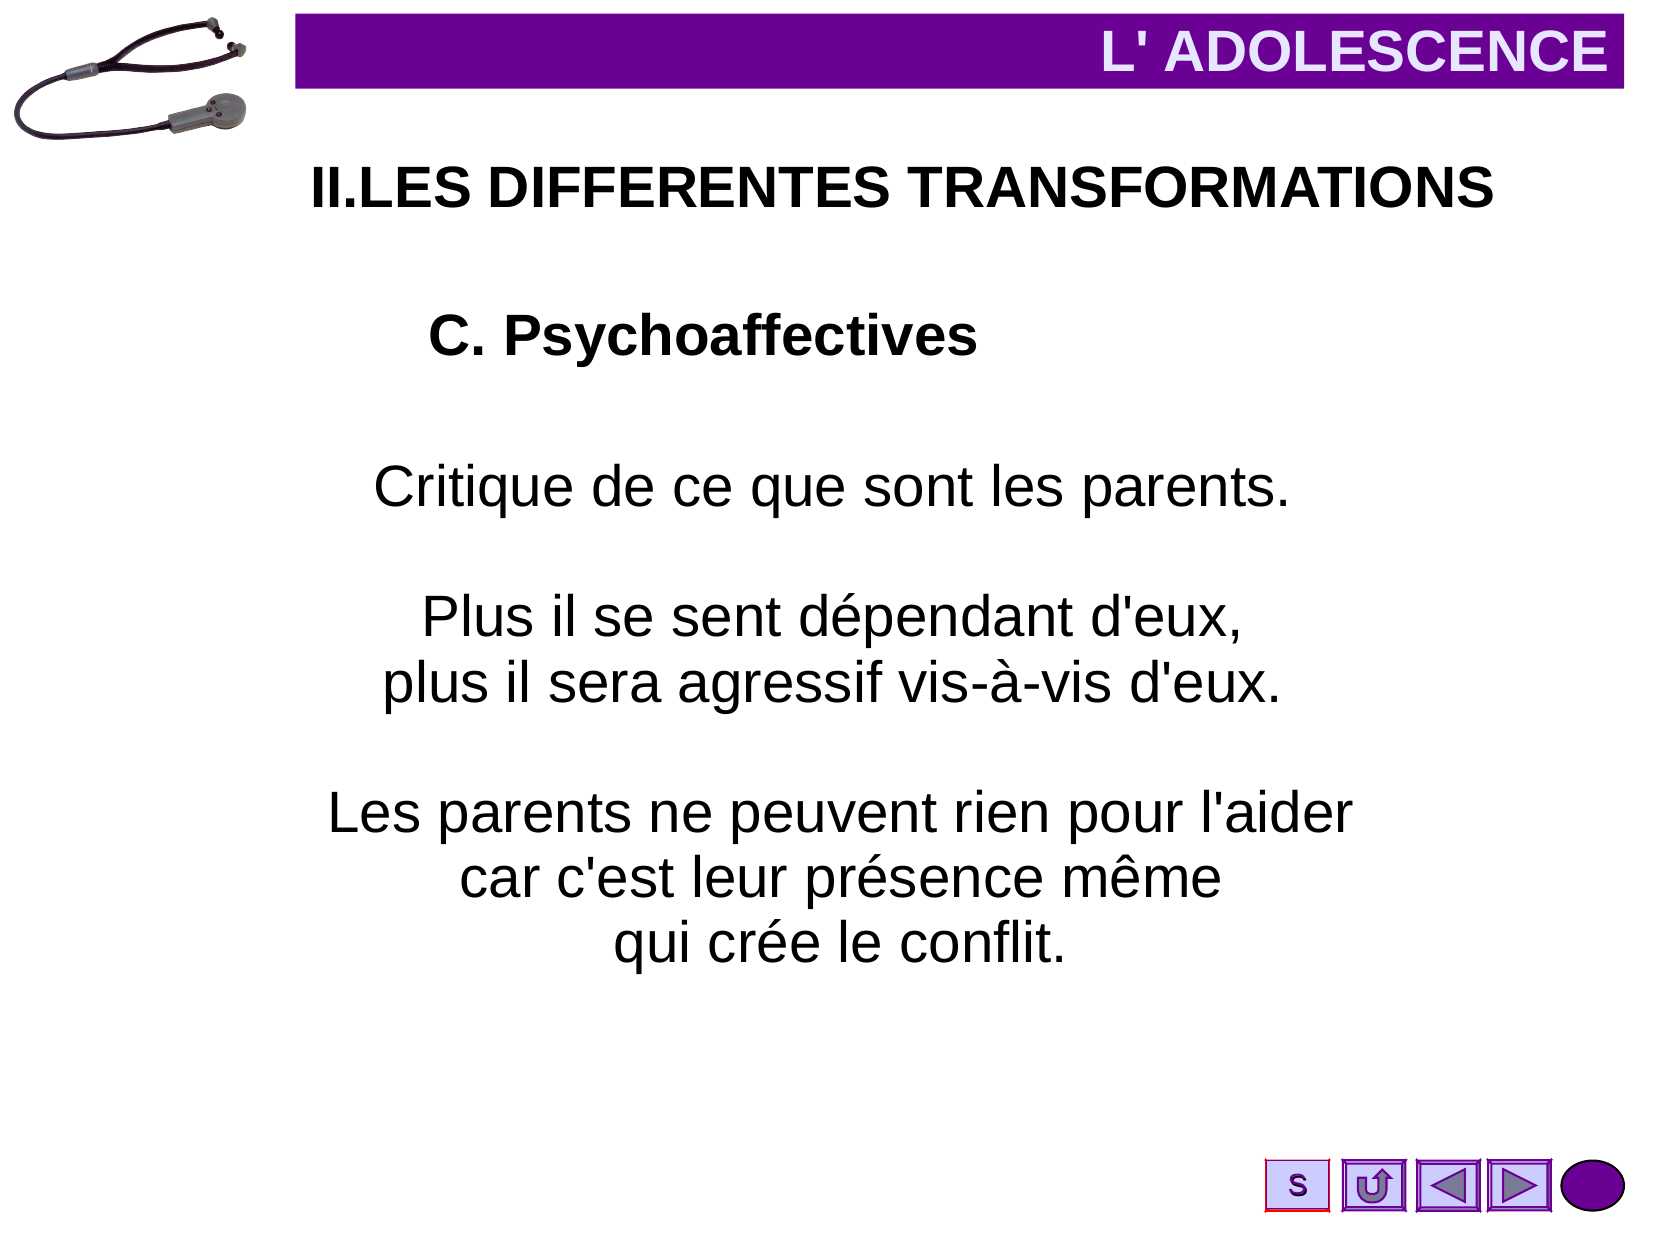

L' ADOLESCENCE
II.LES DIFFERENTES TRANSFORMATIONS
C. Psychoaffectives
Critique de ce que sont les parents.
Plus il se sent dépendant d'eux,
plus il sera agressif vis-à-vis d'eux.
Les parents ne peuvent rien pour l'aider
 car c'est leur présence même
qui crée le conflit.